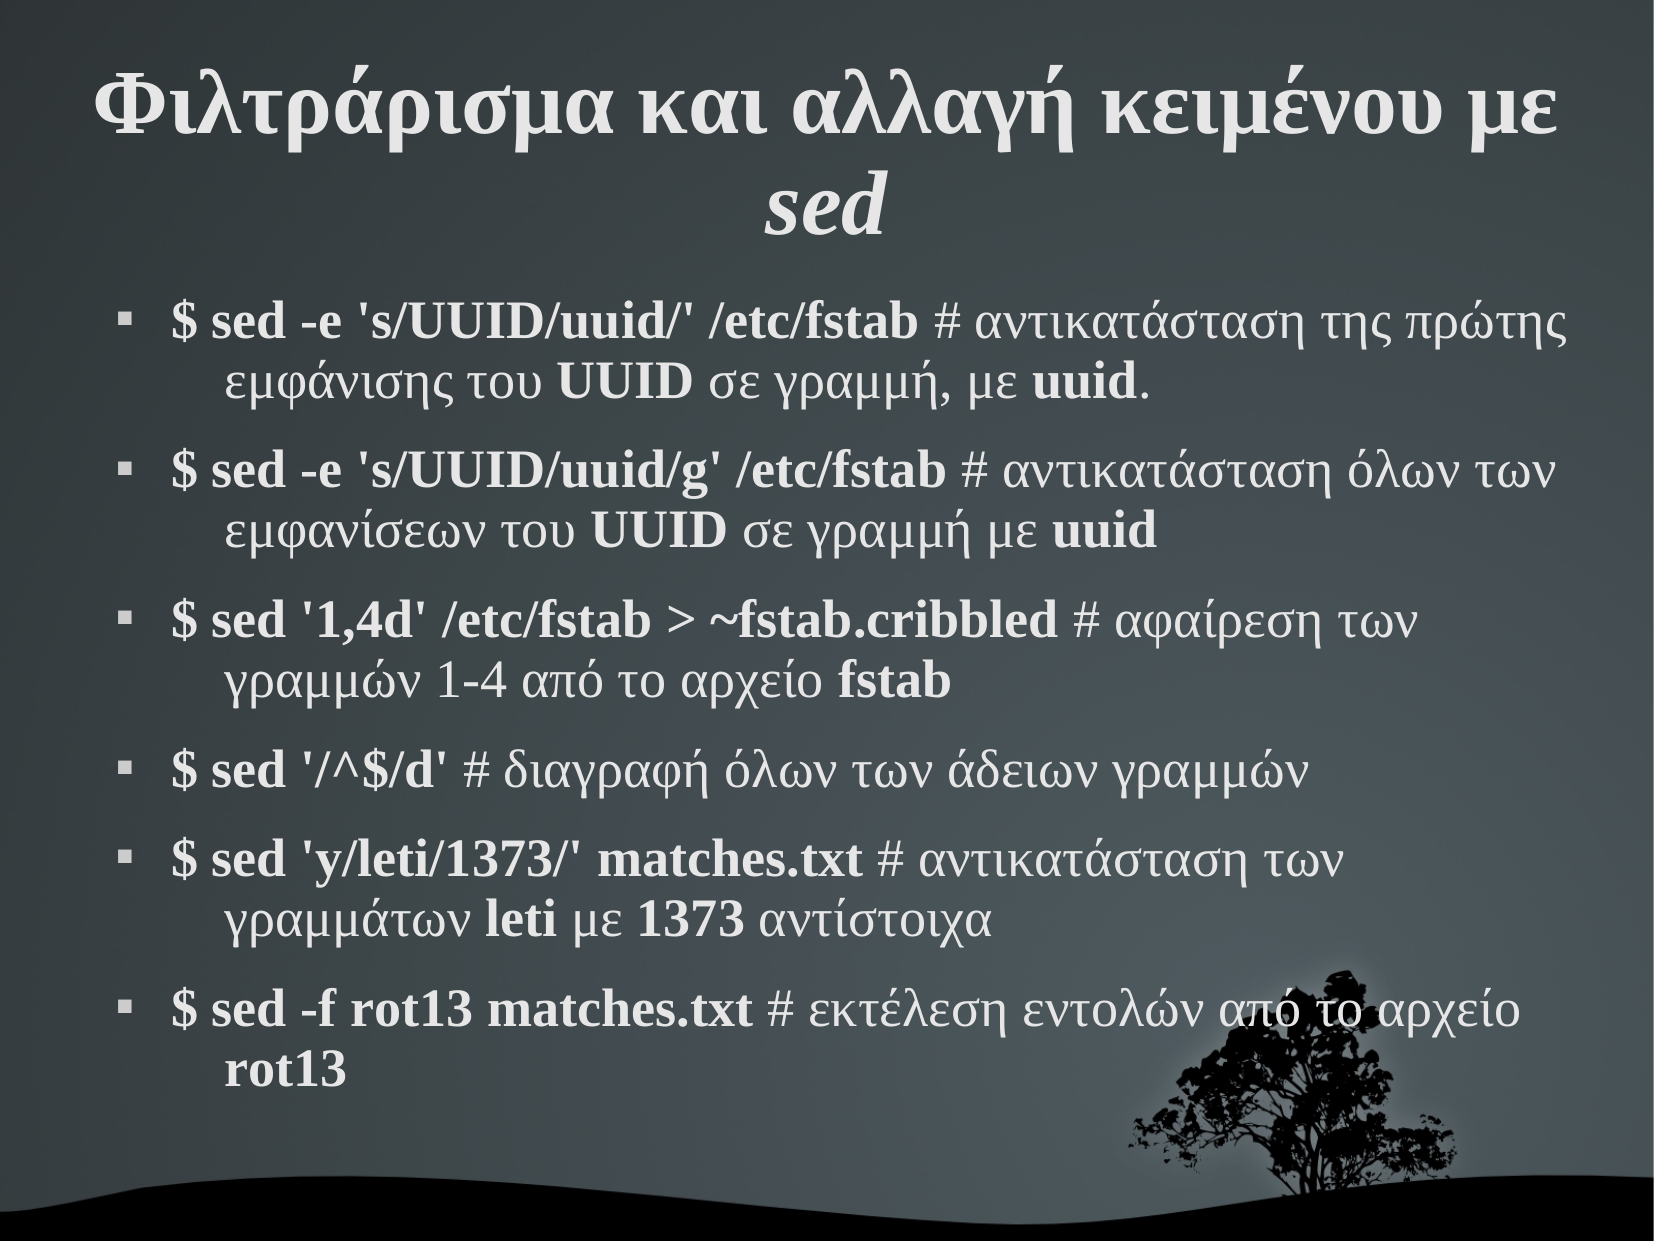

Φιλτράρισμα και αλλαγή κειμένου με sed
# $ sed -e 's/UUID/uuid/' /etc/fstab # αντικατάσταση της πρώτης εμφάνισης του UUID σε γραμμή, με uuid.
$ sed -e 's/UUID/uuid/g' /etc/fstab # αντικατάσταση όλων των εμφανίσεων του UUID σε γραμμή με uuid
$ sed '1,4d' /etc/fstab > ~fstab.cribbled # αφαίρεση των γραμμών 1-4 από το αρχείο fstab
$ sed '/^$/d' # διαγραφή όλων των άδειων γραμμών
$ sed 'y/leti/1373/' matches.txt # αντικατάσταση των γραμμάτων leti με 1373 αντίστοιχα
$ sed -f rot13 matches.txt # εκτέλεση εντολών από το αρχείο rot13